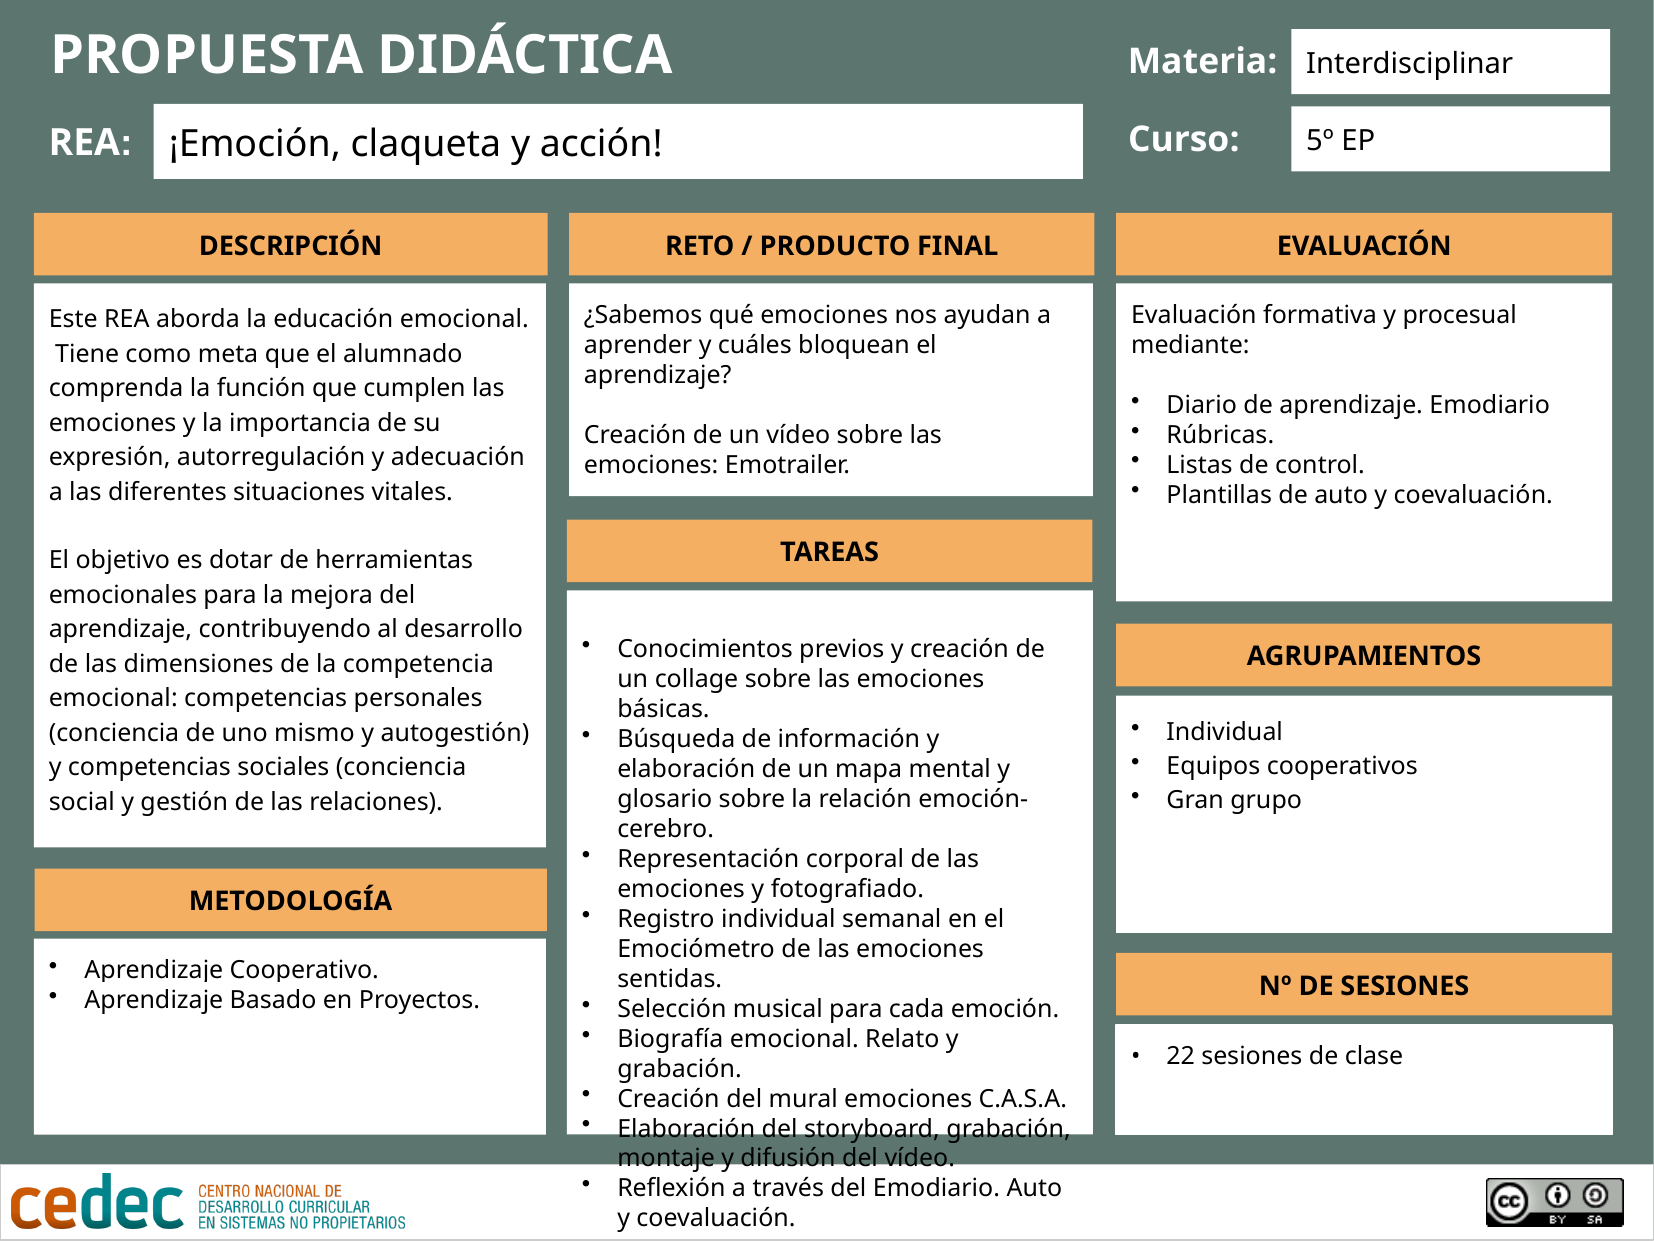

PROPUESTA DIDÁCTICA
Interdisciplinar
Materia:
¡Emoción, claqueta y acción!
5º EP
Curso:
REA:
DESCRIPCIÓN
RETO / PRODUCTO FINAL
EVALUACIÓN
Este REA aborda la educación emocional. Tiene como meta que el alumnado comprenda la función que cumplen las emociones y la importancia de su expresión, autorregulación y adecuación a las diferentes situaciones vitales.
El objetivo es dotar de herramientas emocionales para la mejora del aprendizaje, contribuyendo al desarrollo de las dimensiones de la competencia emocional: competencias personales (conciencia de uno mismo y autogestión) y competencias sociales (conciencia social y gestión de las relaciones).
¿Sabemos qué emociones nos ayudan a aprender y cuáles bloquean el aprendizaje?
Creación de un vídeo sobre las emociones: Emotrailer.
Evaluación formativa y procesual mediante:
Diario de aprendizaje. Emodiario
Rúbricas.
Listas de control.
Plantillas de auto y coevaluación.
TAREAS
Conocimientos previos y creación de un collage sobre las emociones básicas.
Búsqueda de información y elaboración de un mapa mental y glosario sobre la relación emoción-cerebro.
Representación corporal de las emociones y fotografiado.
Registro individual semanal en el Emociómetro de las emociones sentidas.
Selección musical para cada emoción.
Biografía emocional. Relato y grabación.
Creación del mural emociones C.A.S.A.
Elaboración del storyboard, grabación, montaje y difusión del vídeo.
Reflexión a través del Emodiario. Auto y coevaluación.
AGRUPAMIENTOS
Individual
Equipos cooperativos
Gran grupo
METODOLOGÍA
Aprendizaje Cooperativo.
Aprendizaje Basado en Proyectos.
Nº DE SESIONES
22 sesiones de clase